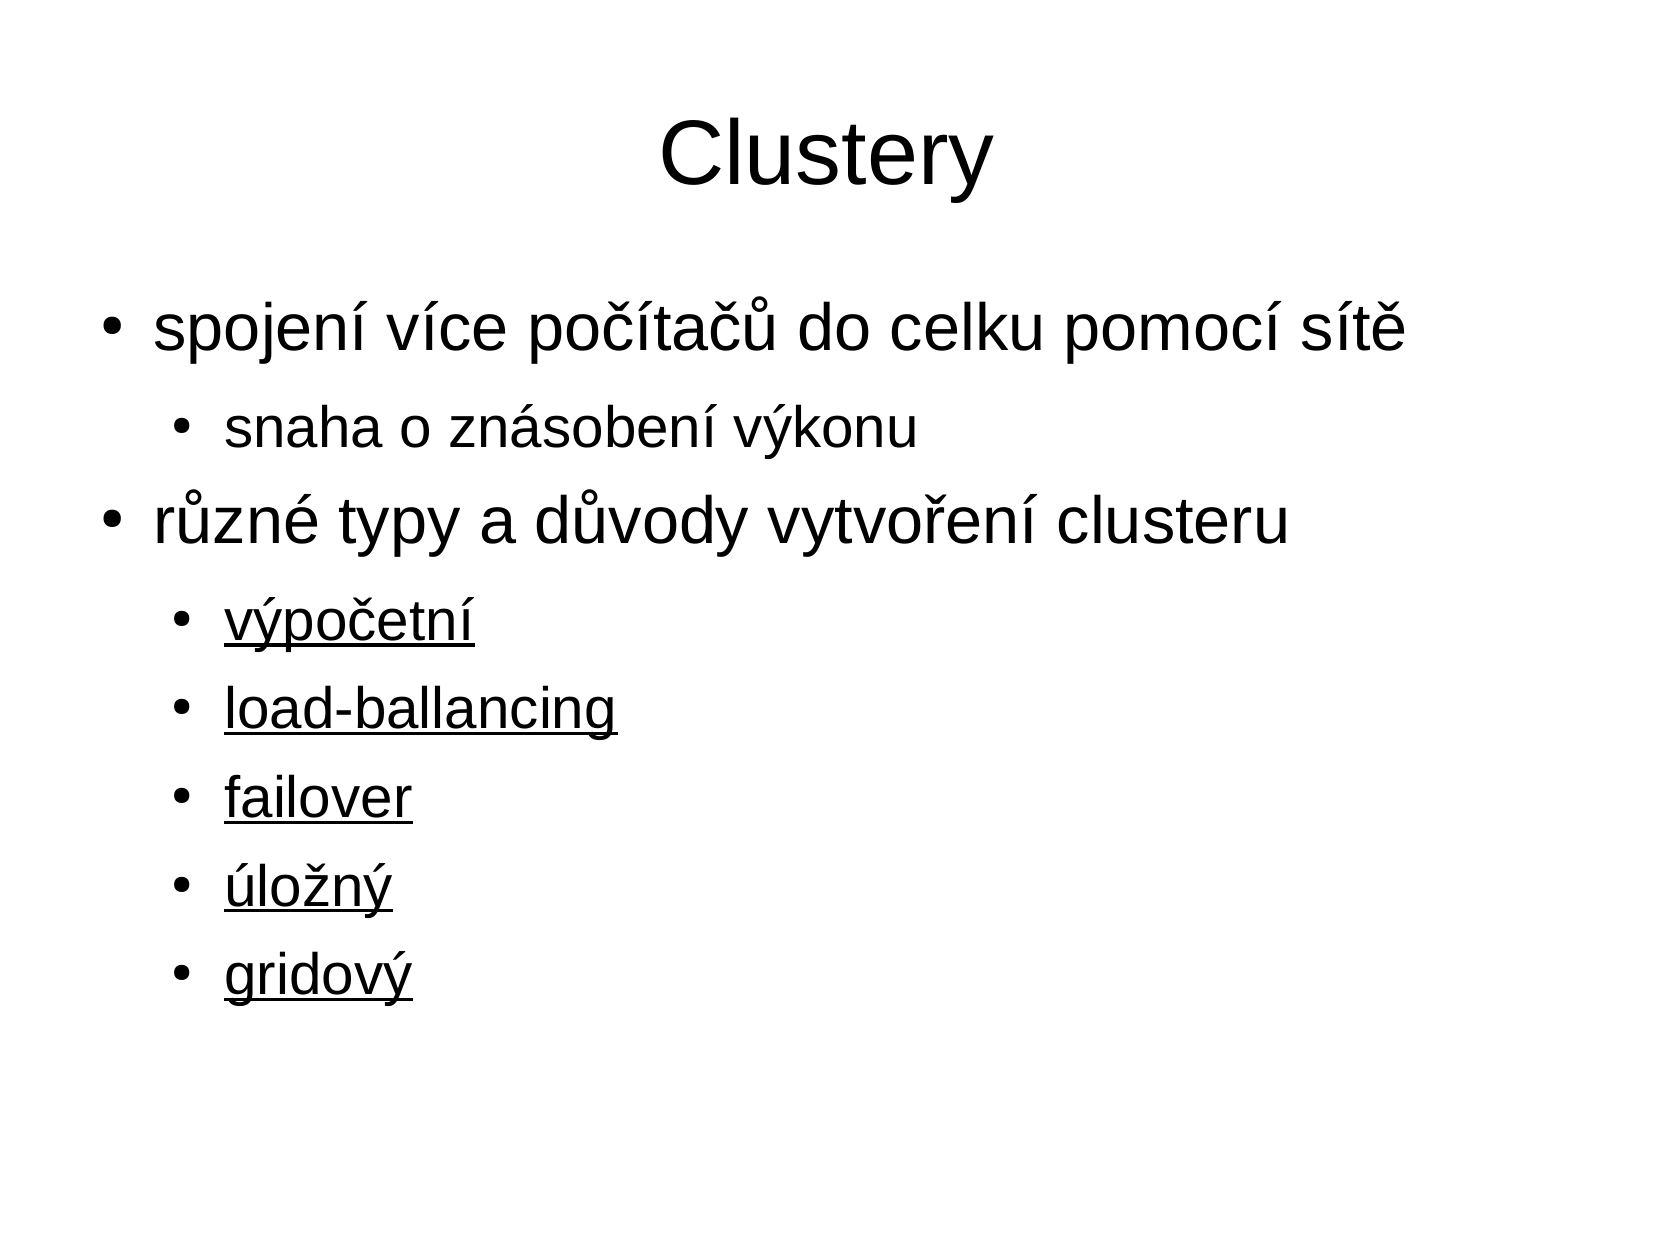

# Clustery
spojení více počítačů do celku pomocí sítě
snaha o znásobení výkonu
různé typy a důvody vytvoření clusteru
výpočetní
load-ballancing
failover
úložný
gridový